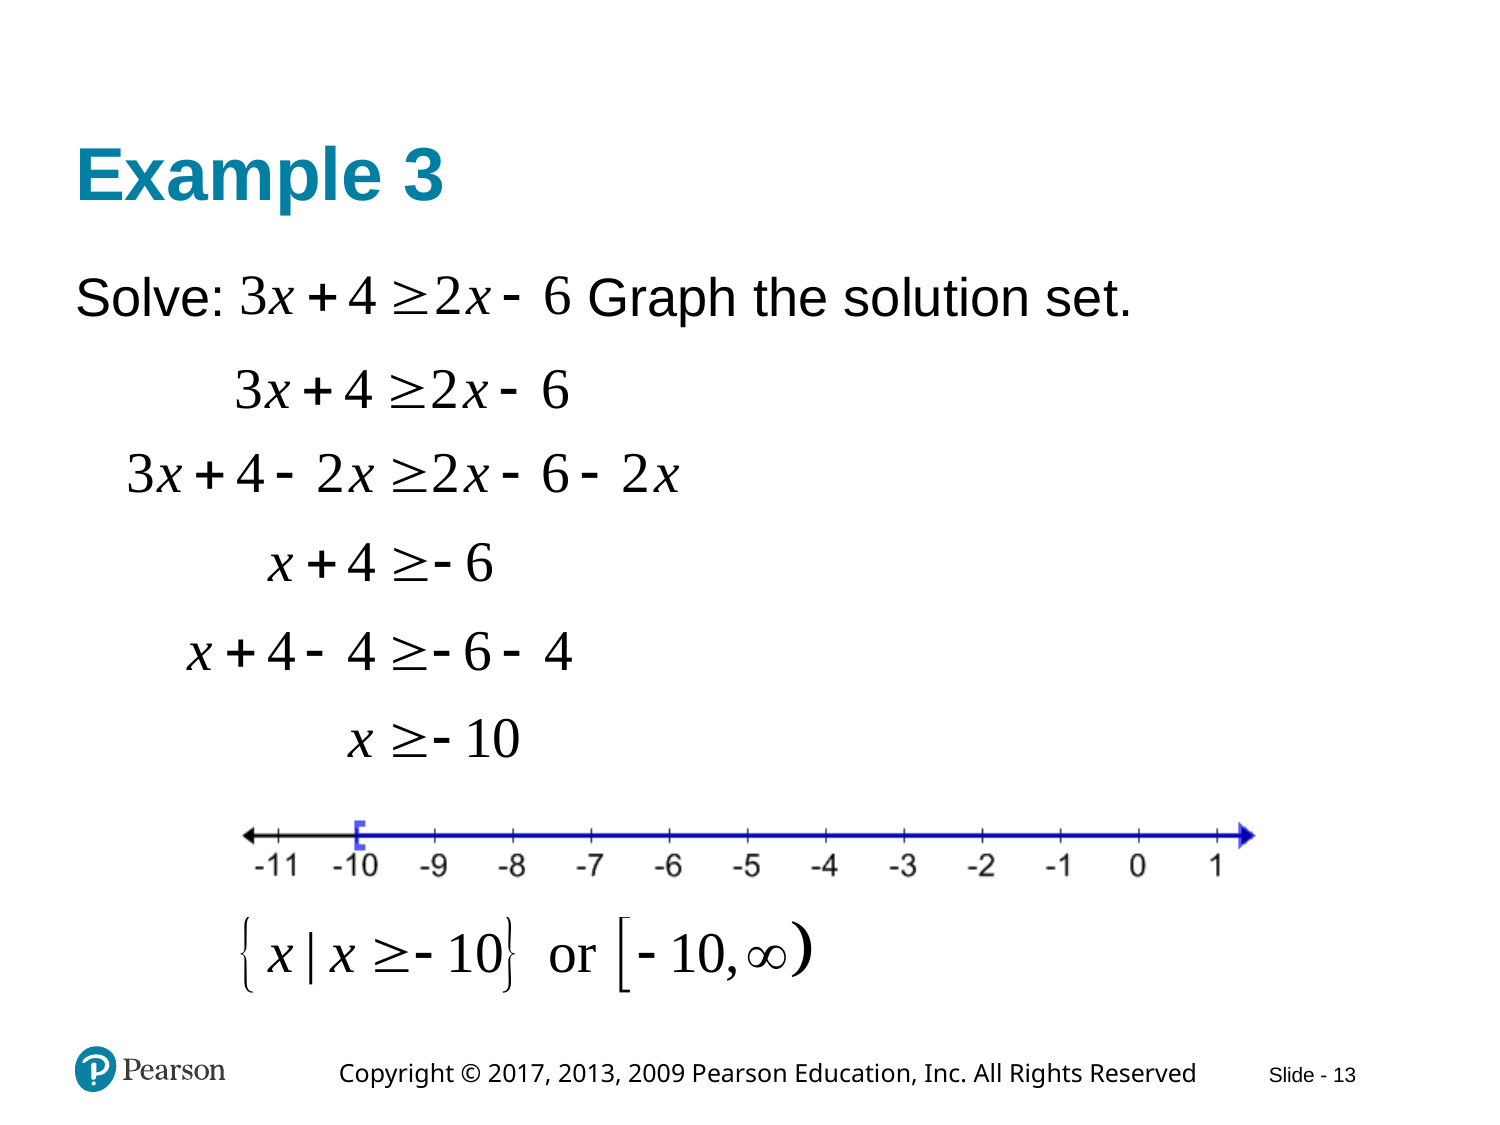

# Example 3
Graph the solution set.
Solve: